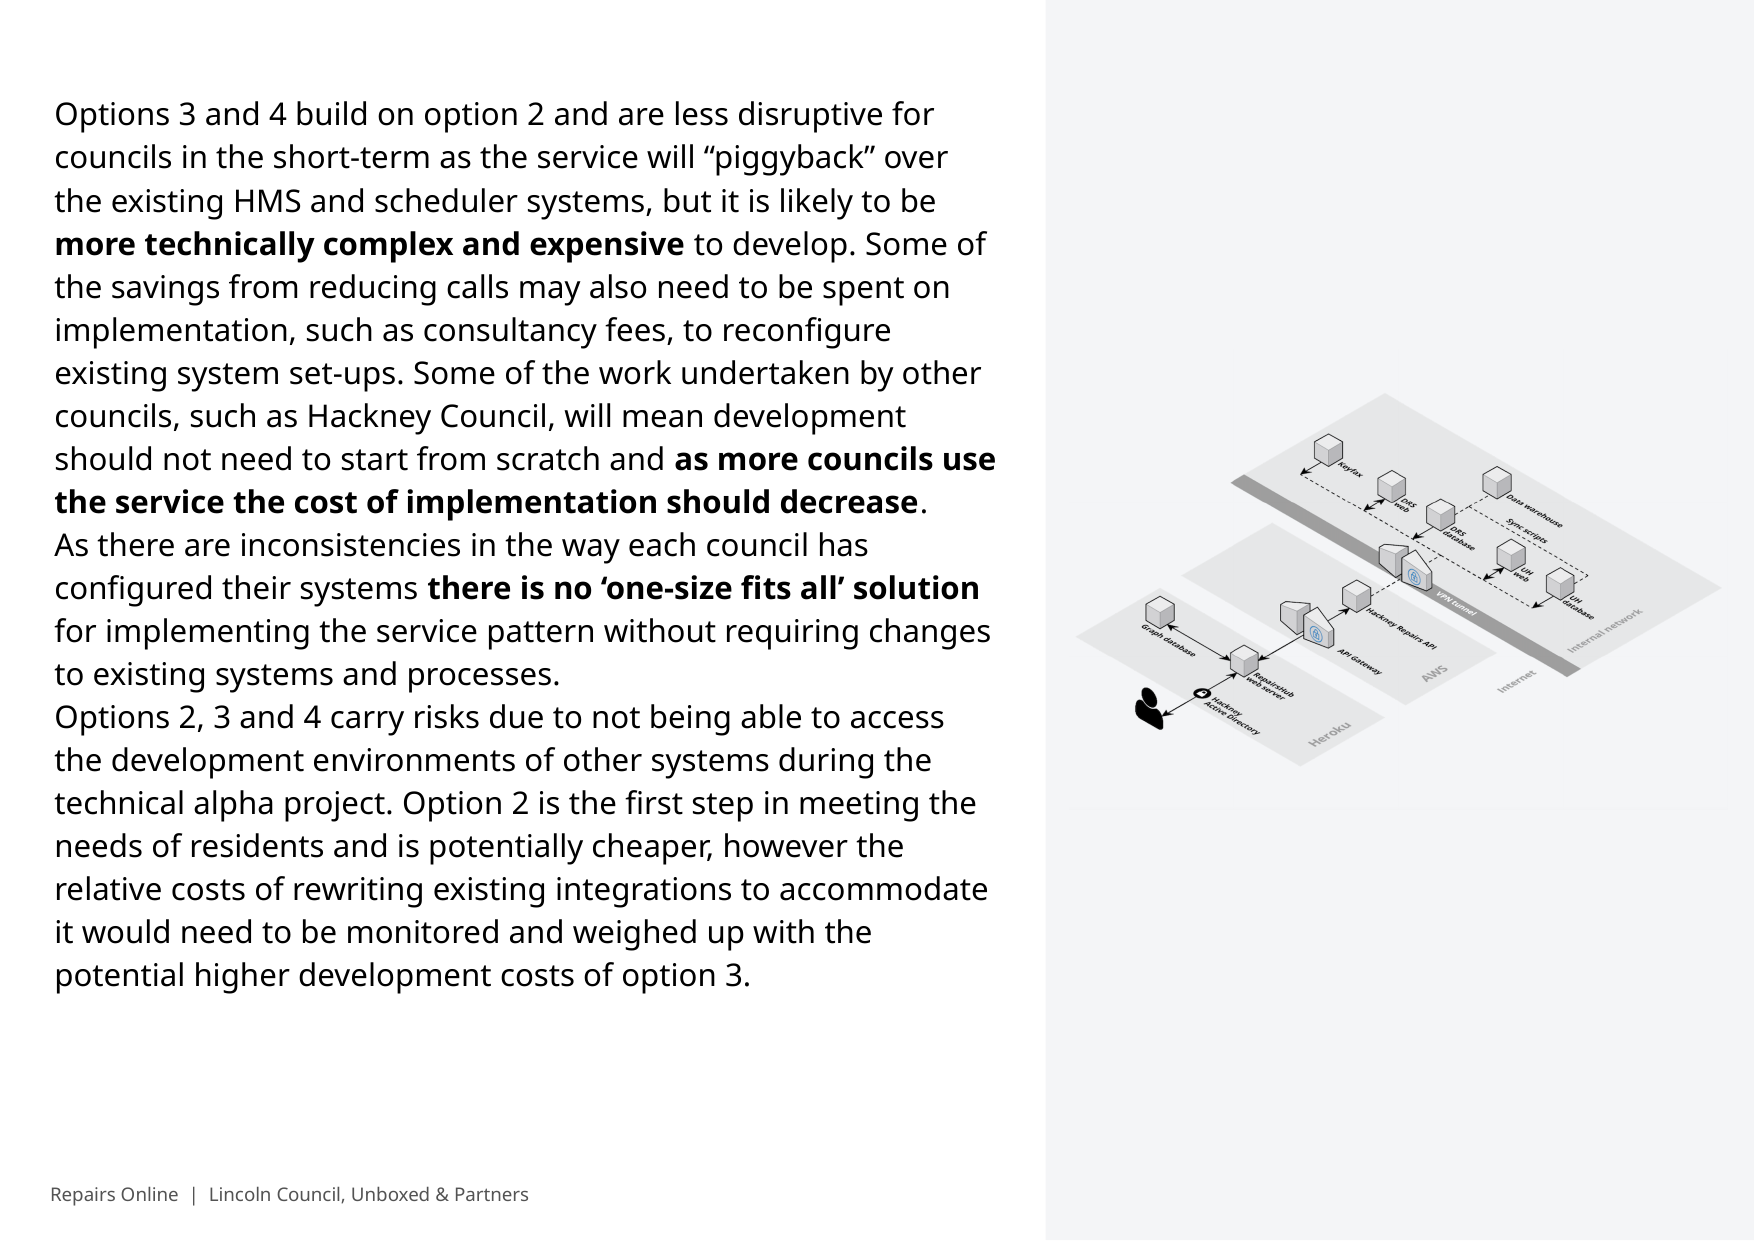

# Options 3 and 4 build on option 2 and are less disruptive for councils in the short-term as the service will “piggyback” over the existing HMS and scheduler systems, but it is likely to be more technically complex and expensive to develop. Some of the savings from reducing calls may also need to be spent on implementation, such as consultancy fees, to reconfigure existing system set-ups. Some of the work undertaken by other councils, such as Hackney Council, will mean development should not need to start from scratch and as more councils use the service the cost of implementation should decrease. As there are inconsistencies in the way each council has configured their systems there is no ‘one-size fits all’ solution for implementing the service pattern without requiring changes to existing systems and processes. Options 2, 3 and 4 carry risks due to not being able to access the development environments of other systems during the technical alpha project. Option 2 is the first step in meeting the needs of residents and is potentially cheaper, however the relative costs of rewriting existing integrations to accommodate it would need to be monitored and weighed up with the potential higher development costs of option 3.